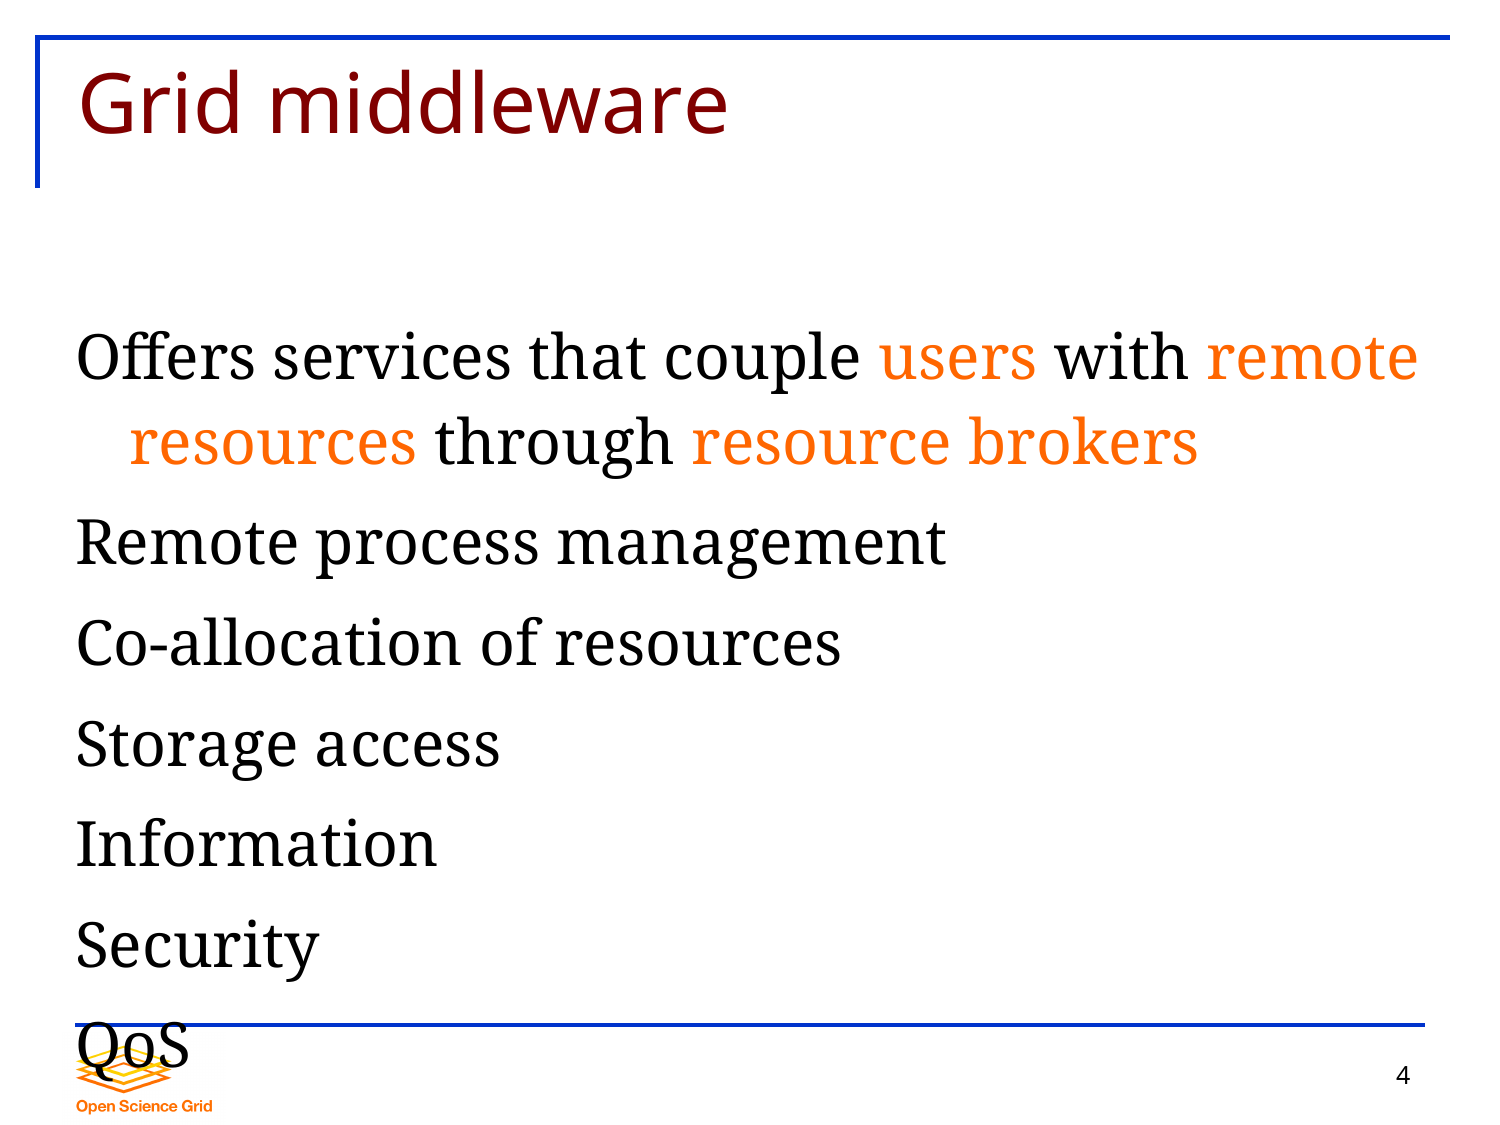

# Grid middleware
Offers services that couple users with remote resources through resource brokers
Remote process management
Co-allocation of resources
Storage access
Information
Security
QoS
4